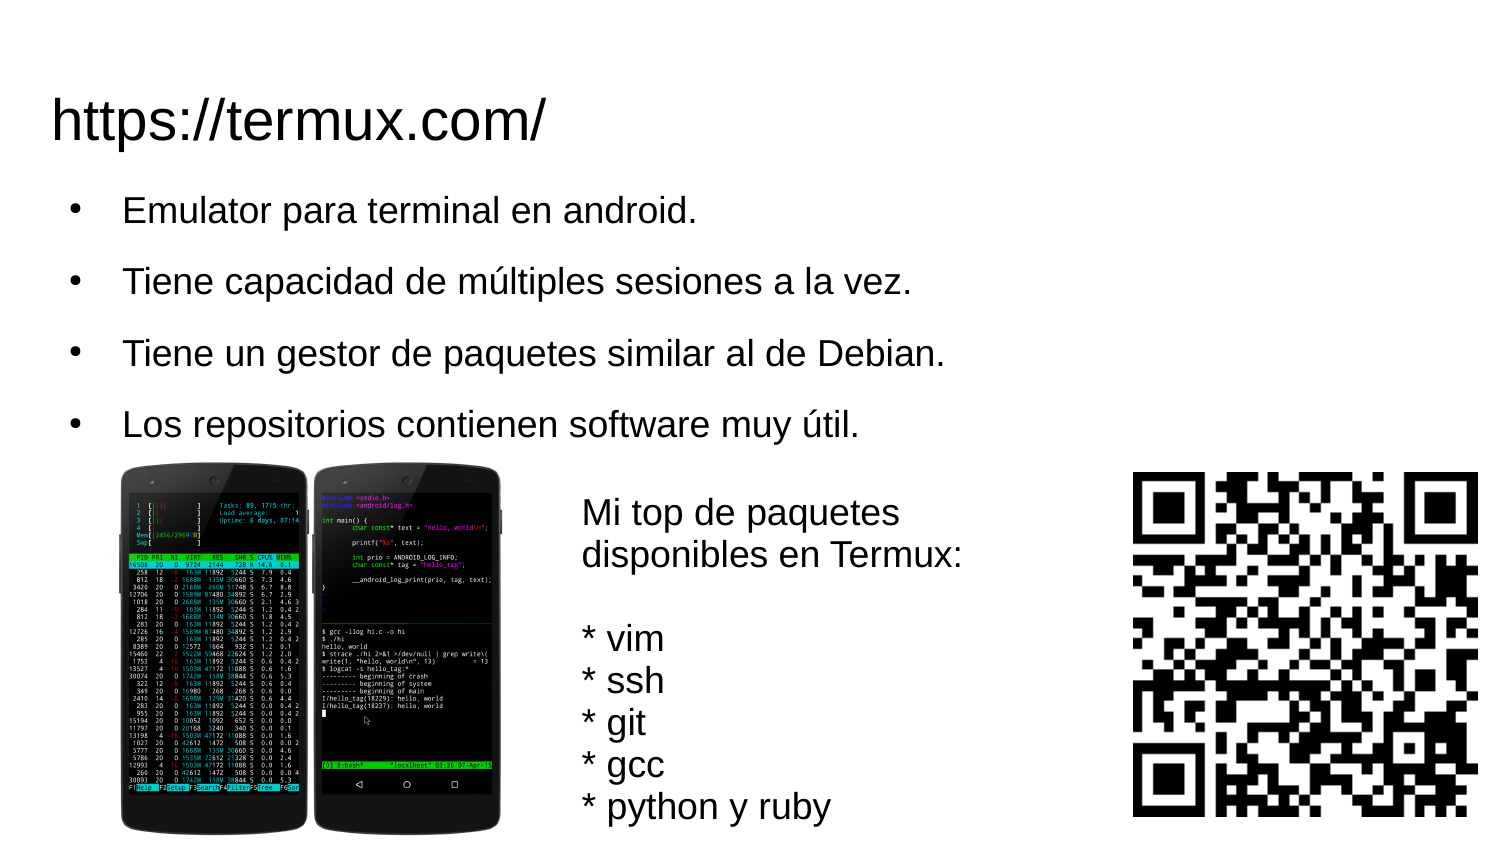

# https://termux.com/
Emulator para terminal en android.
Tiene capacidad de múltiples sesiones a la vez.
Tiene un gestor de paquetes similar al de Debian.
Los repositorios contienen software muy útil.
Mi top de paquetes disponibles en Termux:
* vim
* ssh
* git
* gcc
* python y ruby